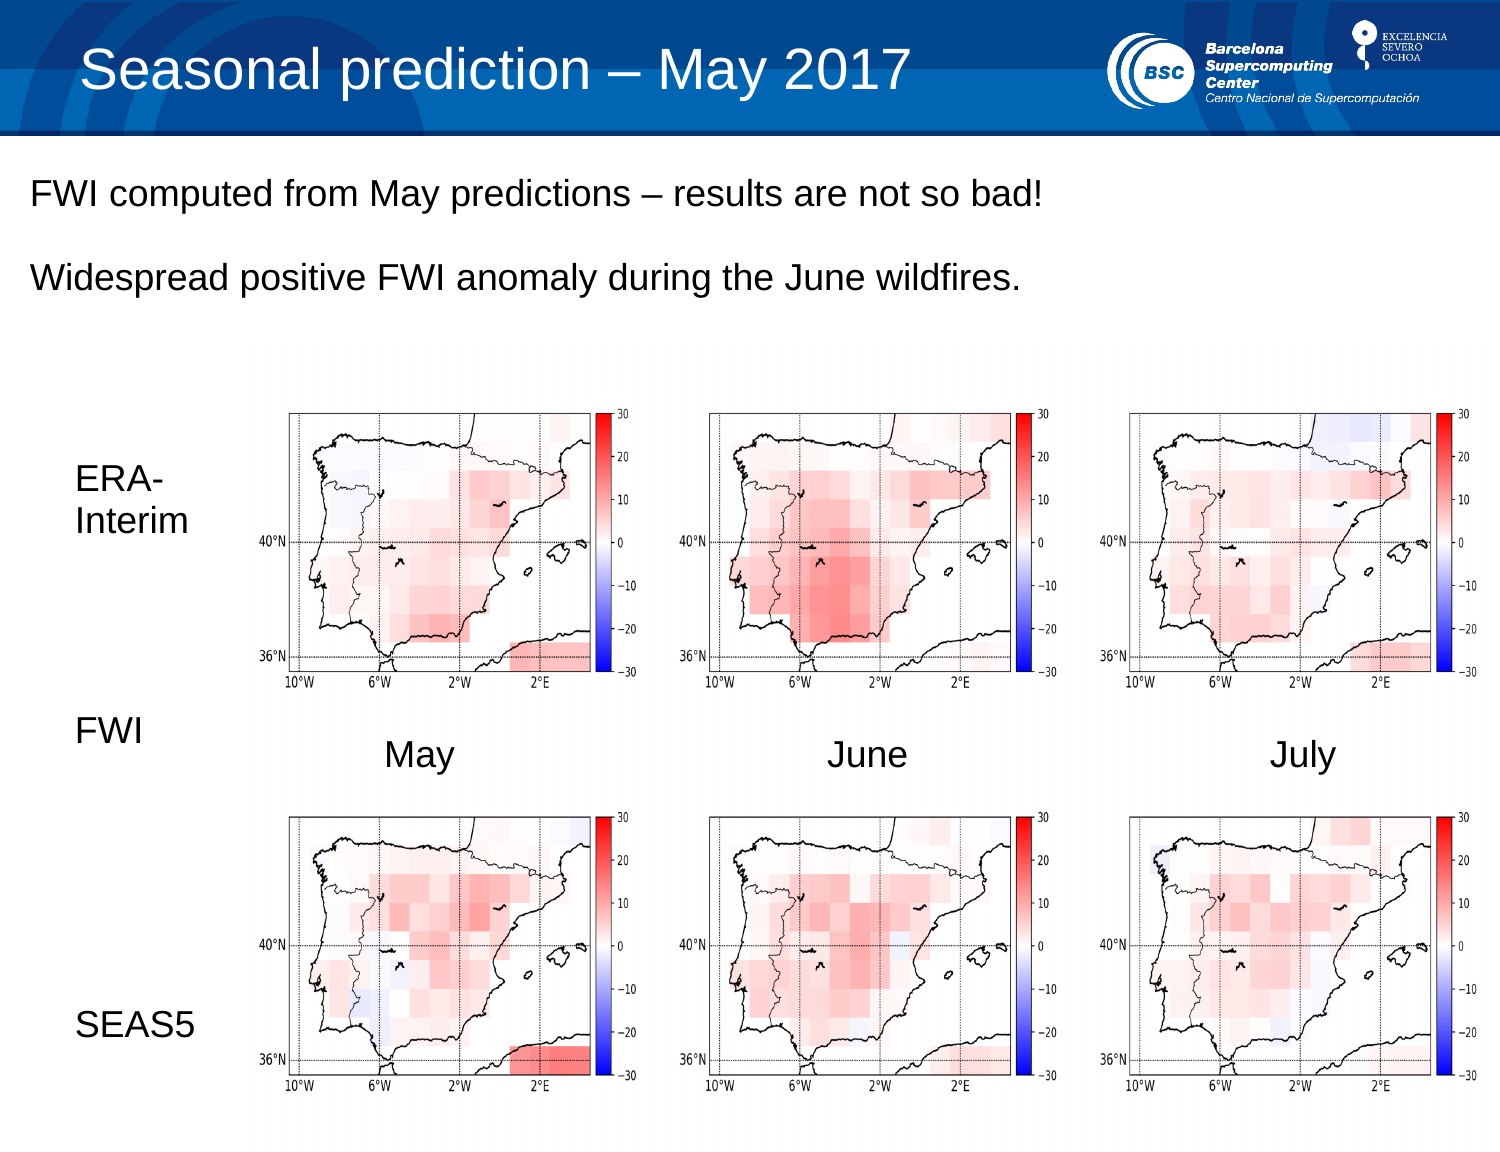

# Seasonal prediction – May 2017
FWI computed from May predictions – results are not so bad!
Widespread positive FWI anomaly during the June wildfires.
ERA-
Interim
FWI
SEAS5
		May						June					July